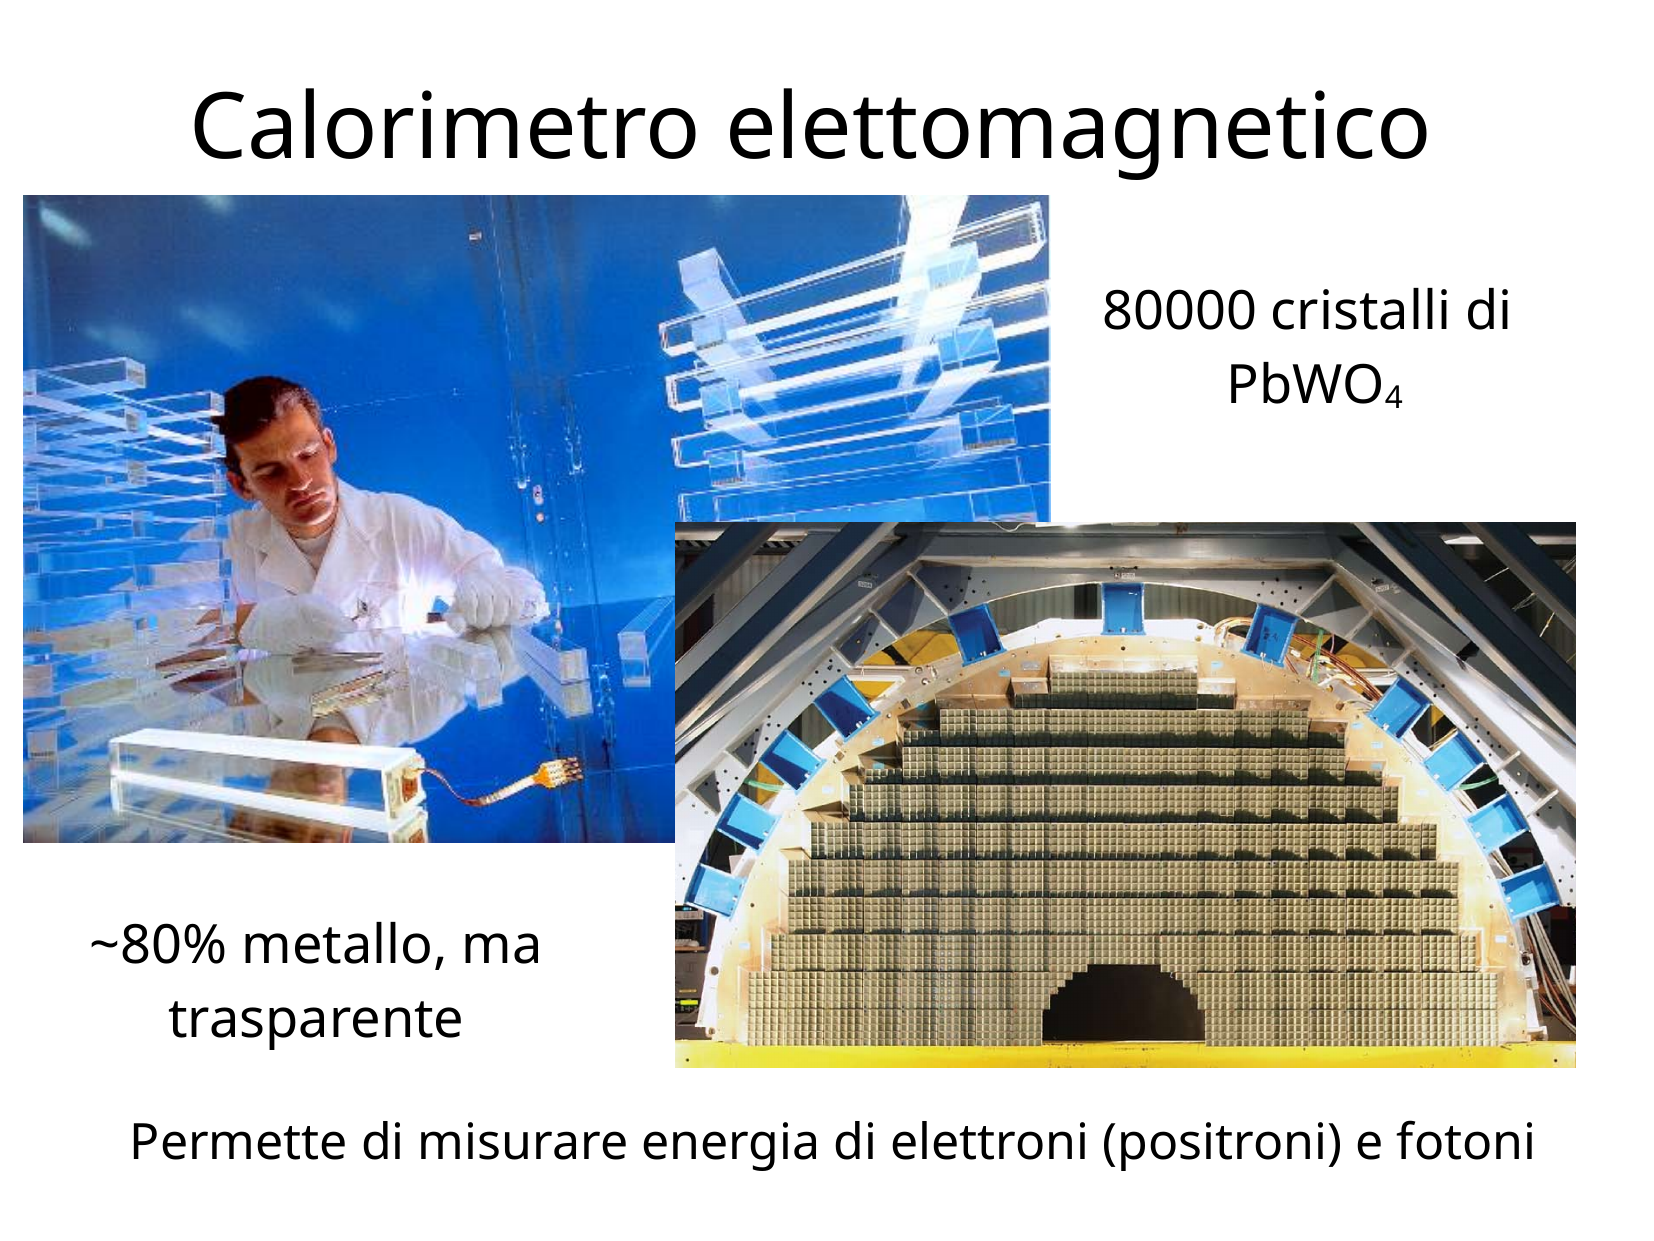

# Calorimetro elettomagnetico
80000 cristalli di
PbWO4
~80% metallo, ma trasparente
Permette di misurare energia di elettroni (positroni) e fotoni